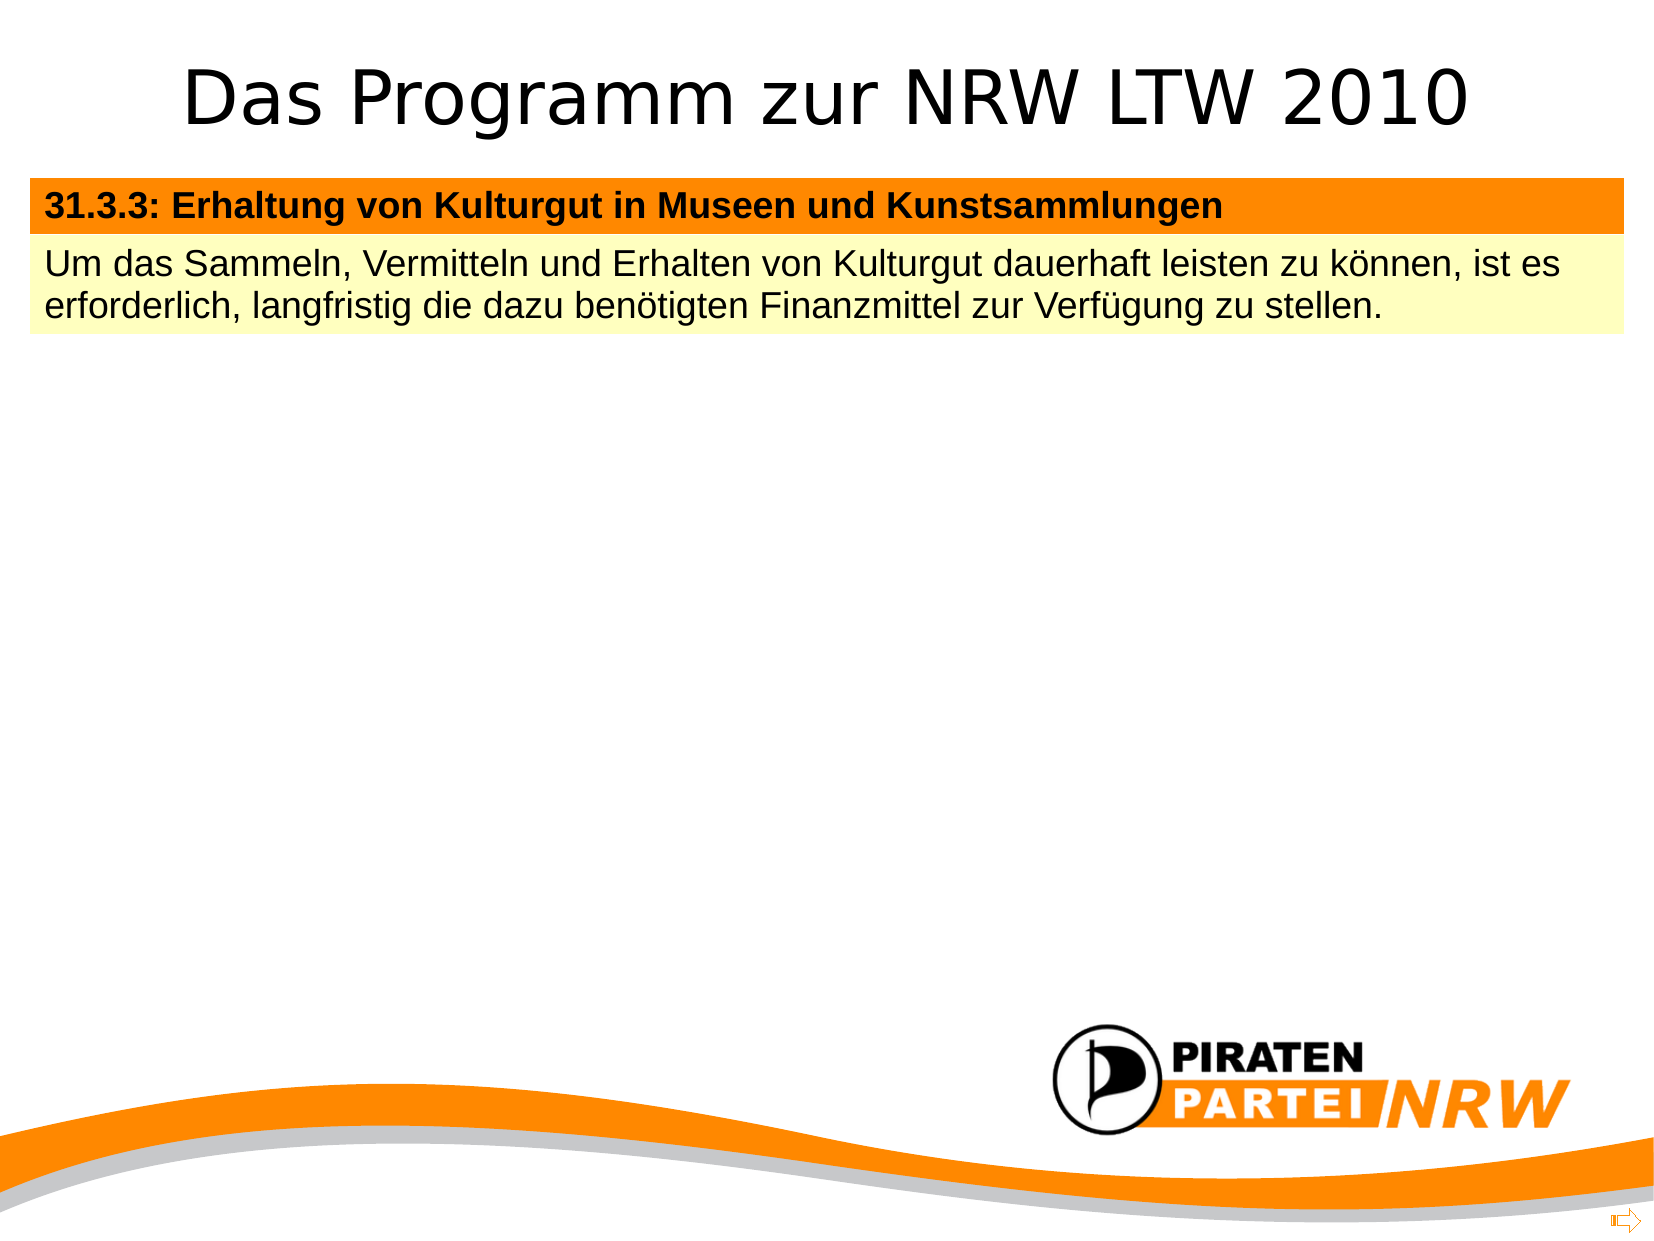

# Das Programm zur NRW LTW 2010
| 31.3.3: Erhaltung von Kulturgut in Museen und Kunstsammlungen |
| --- |
| Um das Sammeln, Vermitteln und Erhalten von Kulturgut dauerhaft leisten zu können, ist es erforderlich, langfristig die dazu benötigten Finanzmittel zur Verfügung zu stellen. |